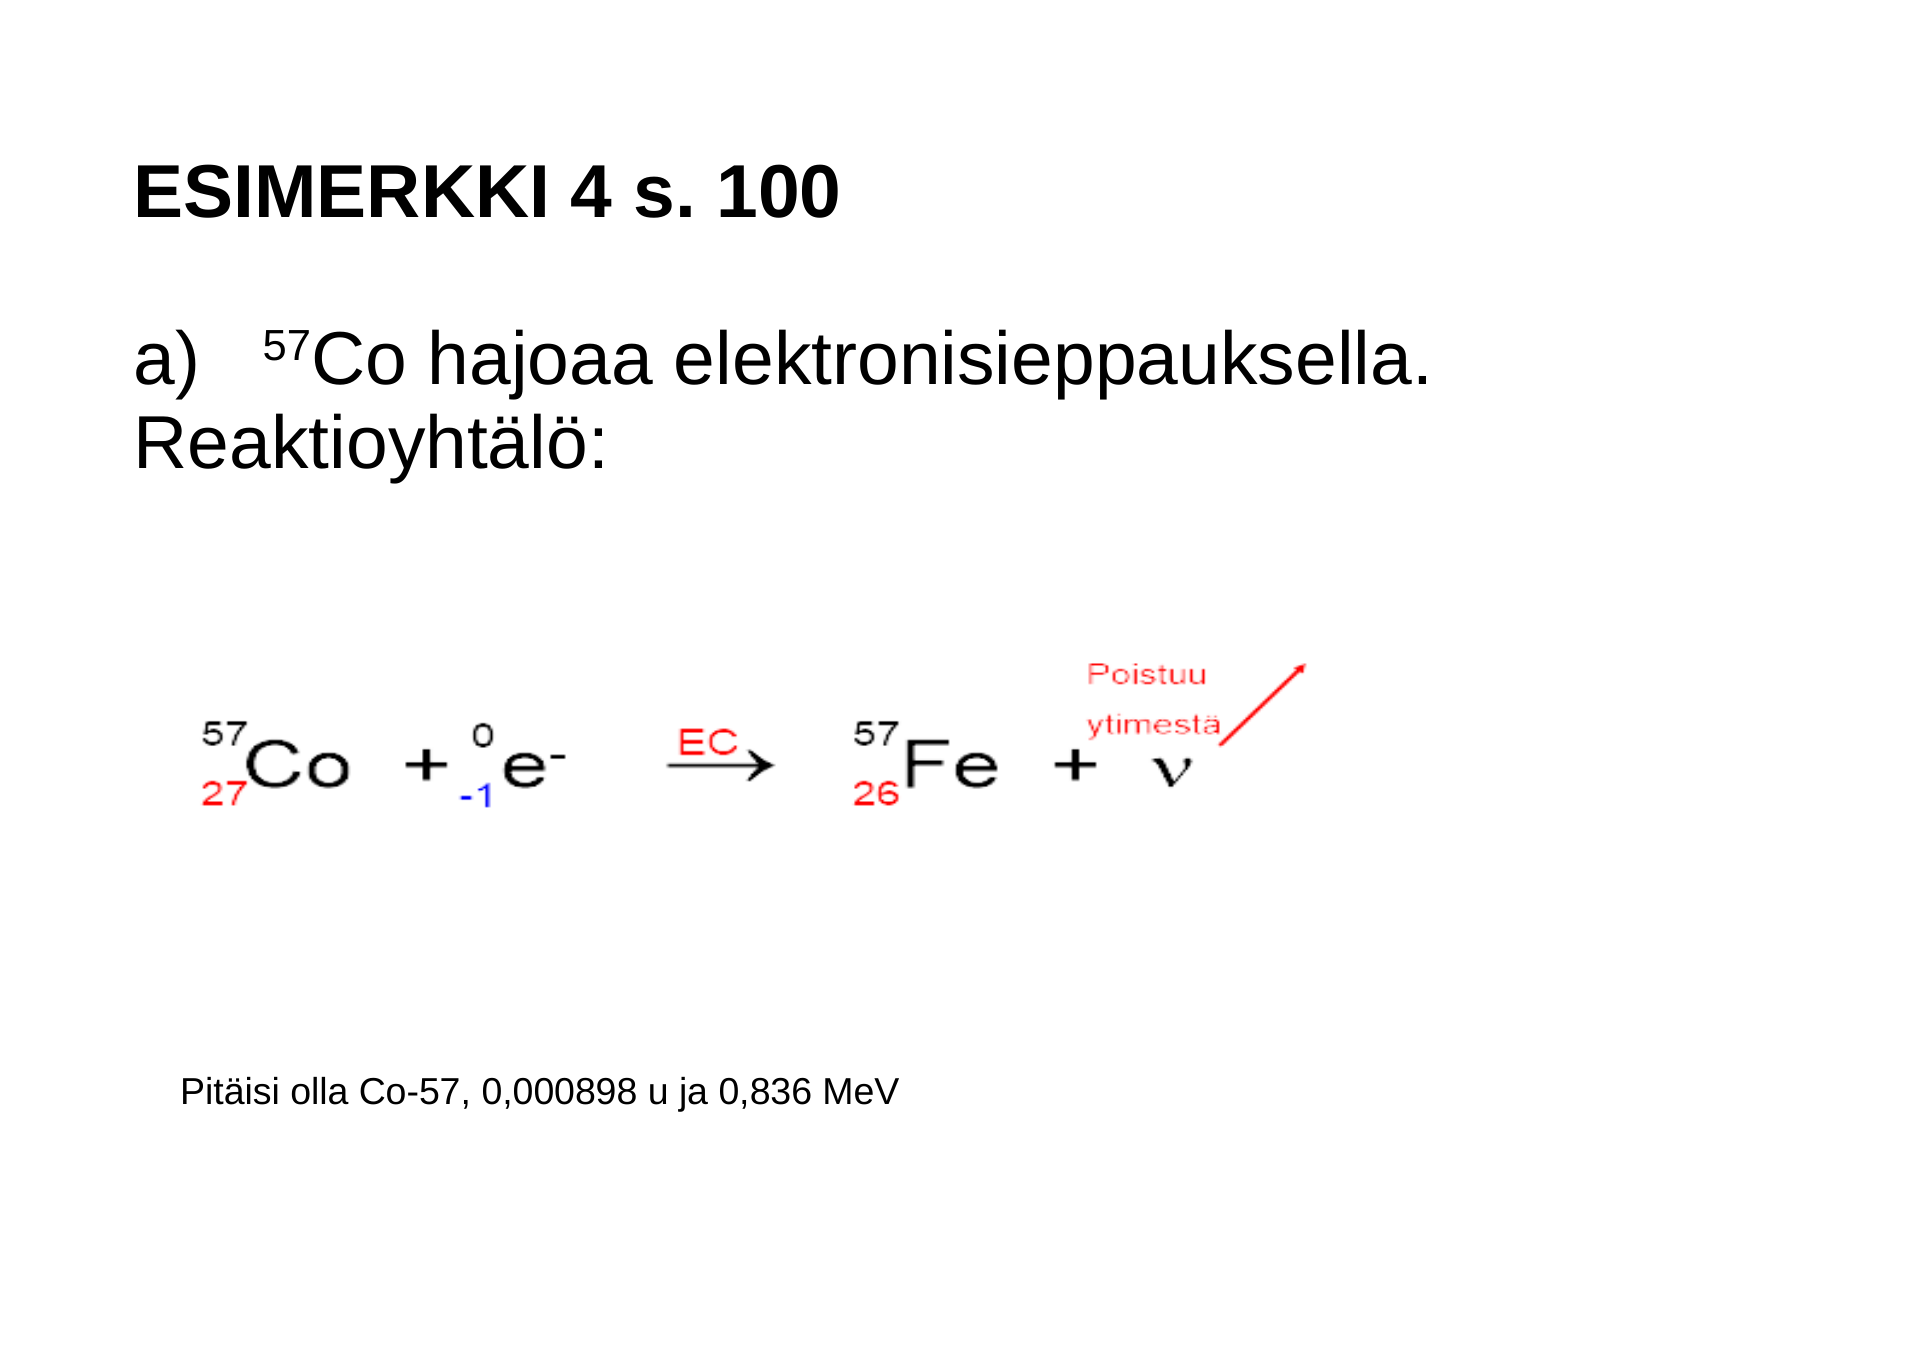

ESIMERKKI 4 s. 100
a) 57Co hajoaa elektronisieppauksella.
Reaktioyhtälö:
Pitäisi olla Co-57, 0,000898 u ja 0,836 MeV